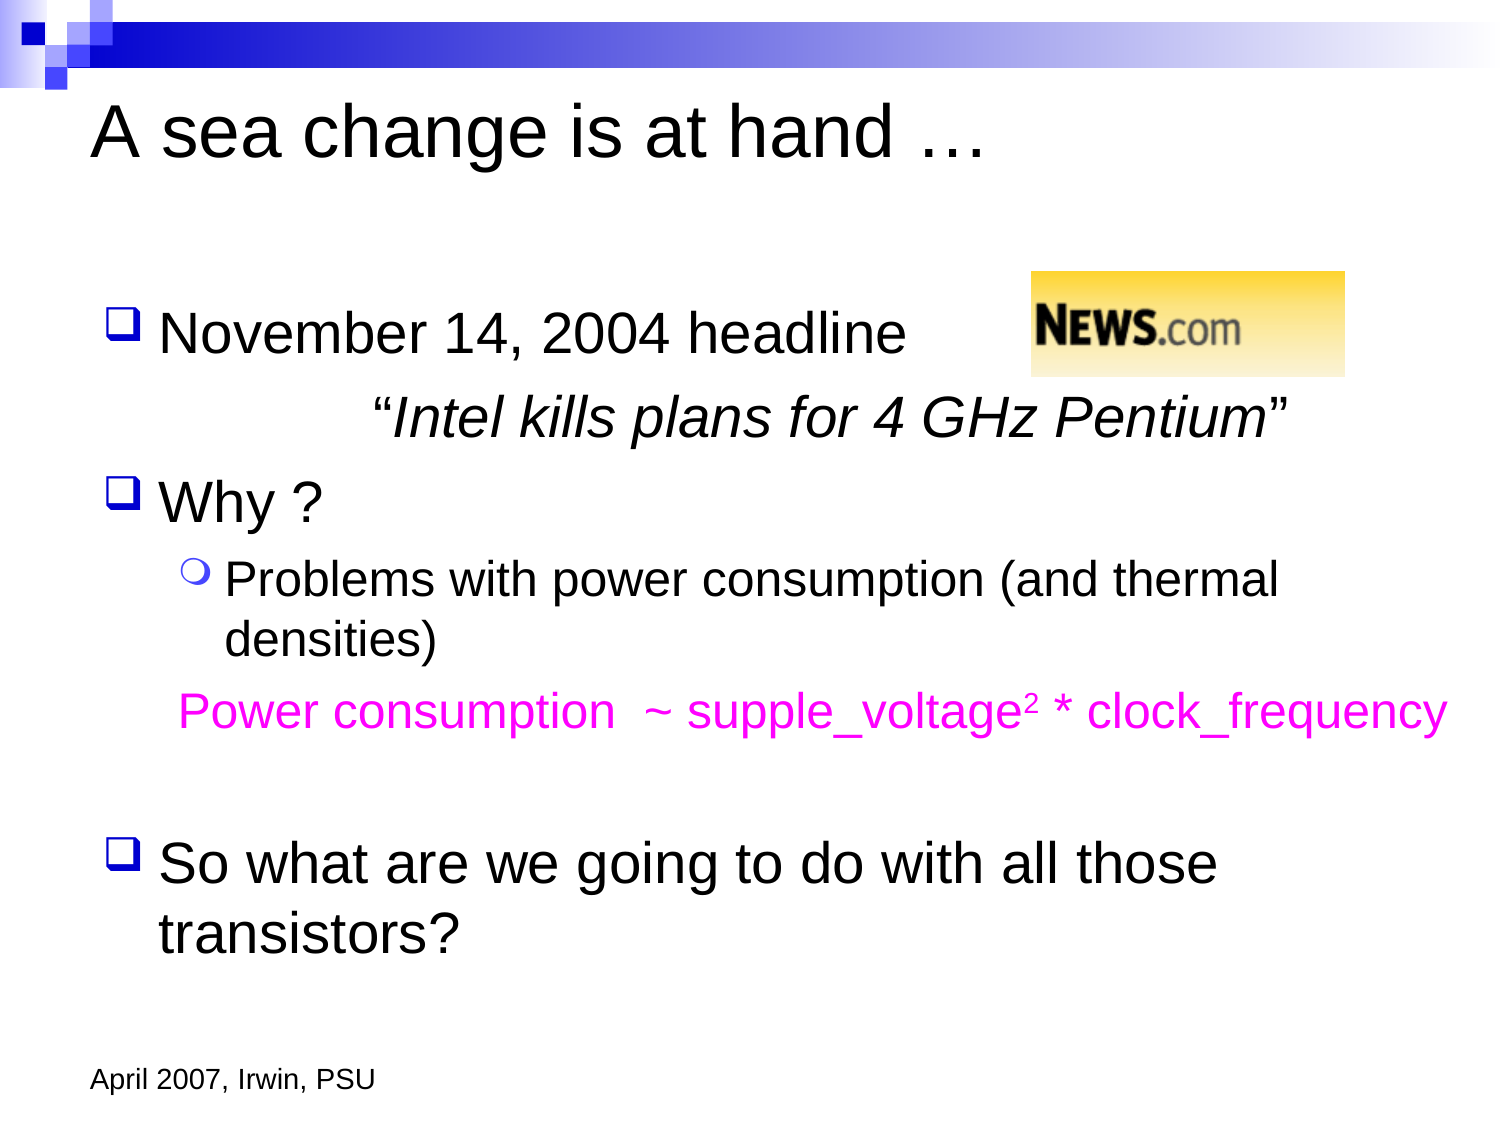

# A sea change is at hand …
November 14, 2004 headline
“Intel kills plans for 4 GHz Pentium”
Why ?
Problems with power consumption (and thermal densities)
Power consumption ~ supple_voltage2 * clock_frequency
So what are we going to do with all those transistors?
April 2007, Irwin, PSU